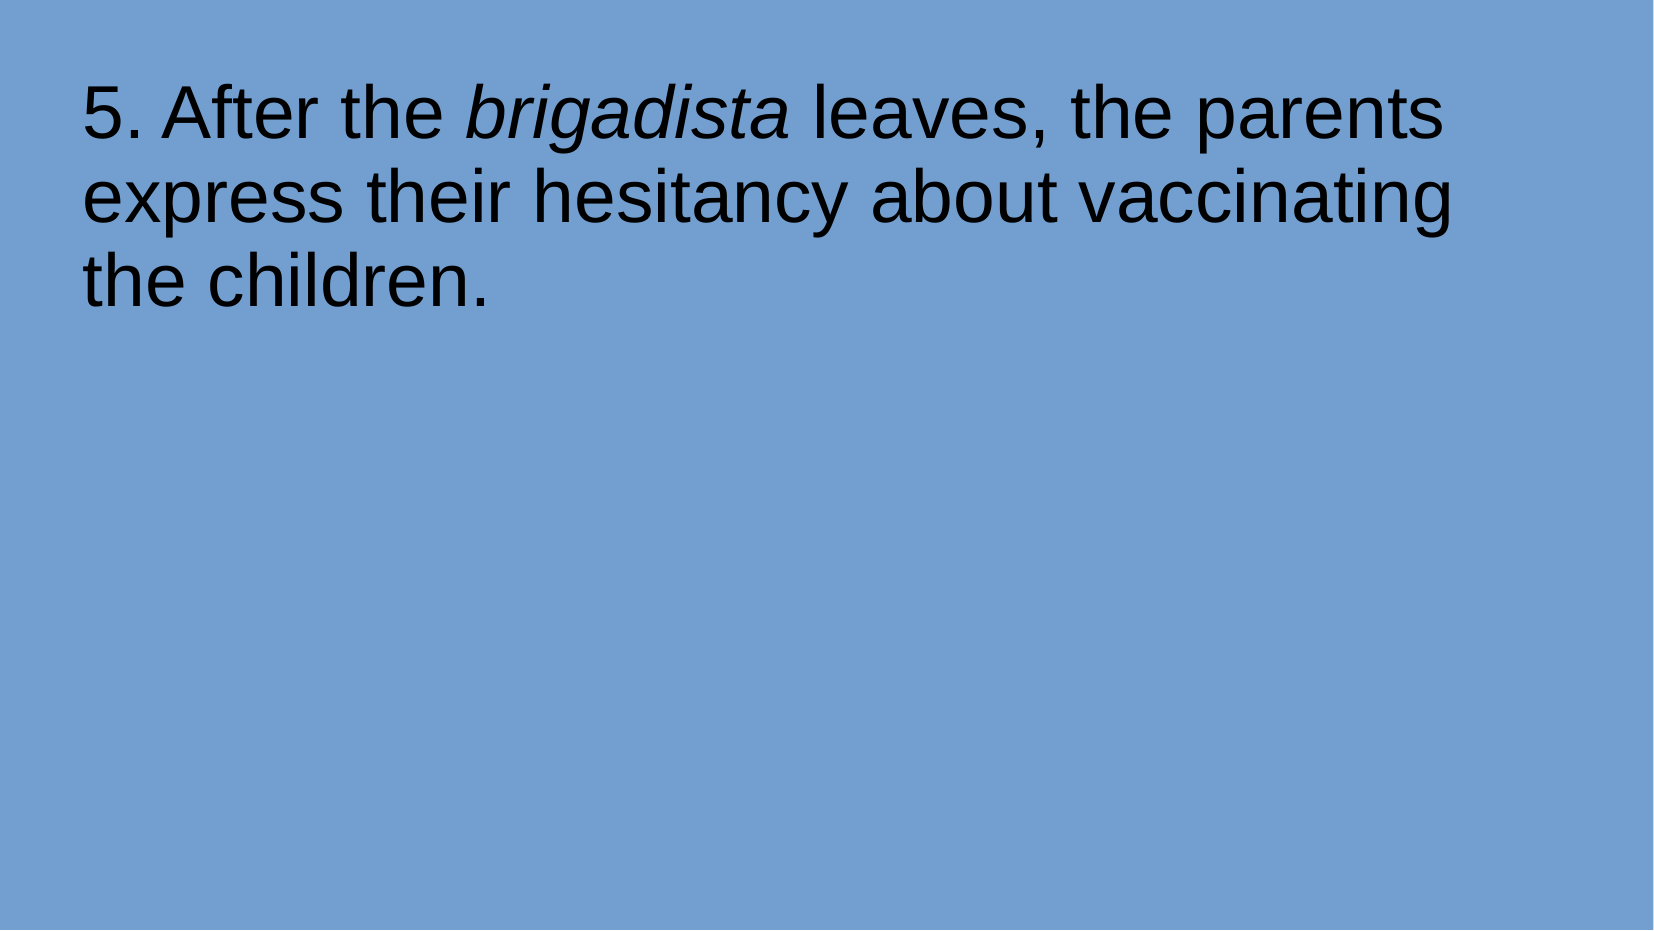

# 5. After the brigadista leaves, the parents express their hesitancy about vaccinating the children.